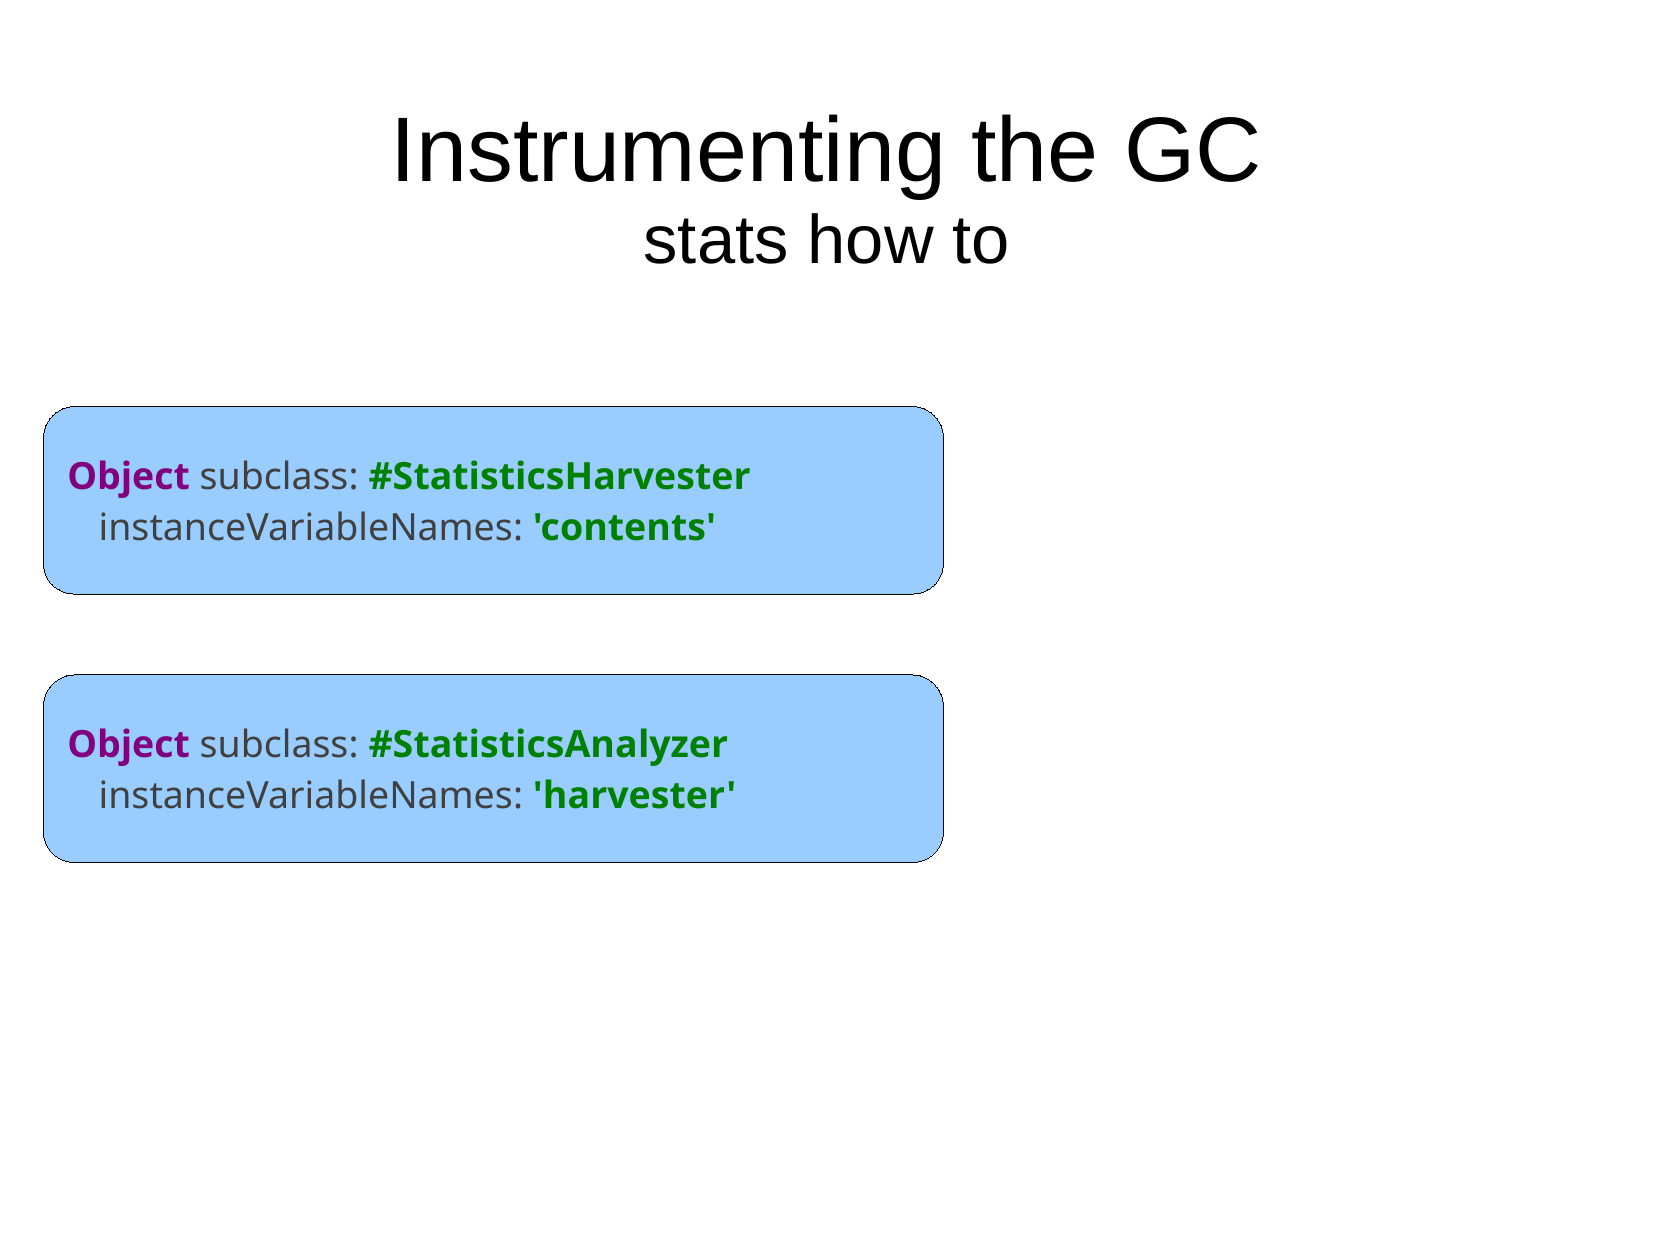

Instrumenting the GC
stats how to
Object subclass: #StatisticsHarvester
	instanceVariableNames: 'contents'
Object subclass: #StatisticsAnalyzer
	instanceVariableNames: 'harvester'